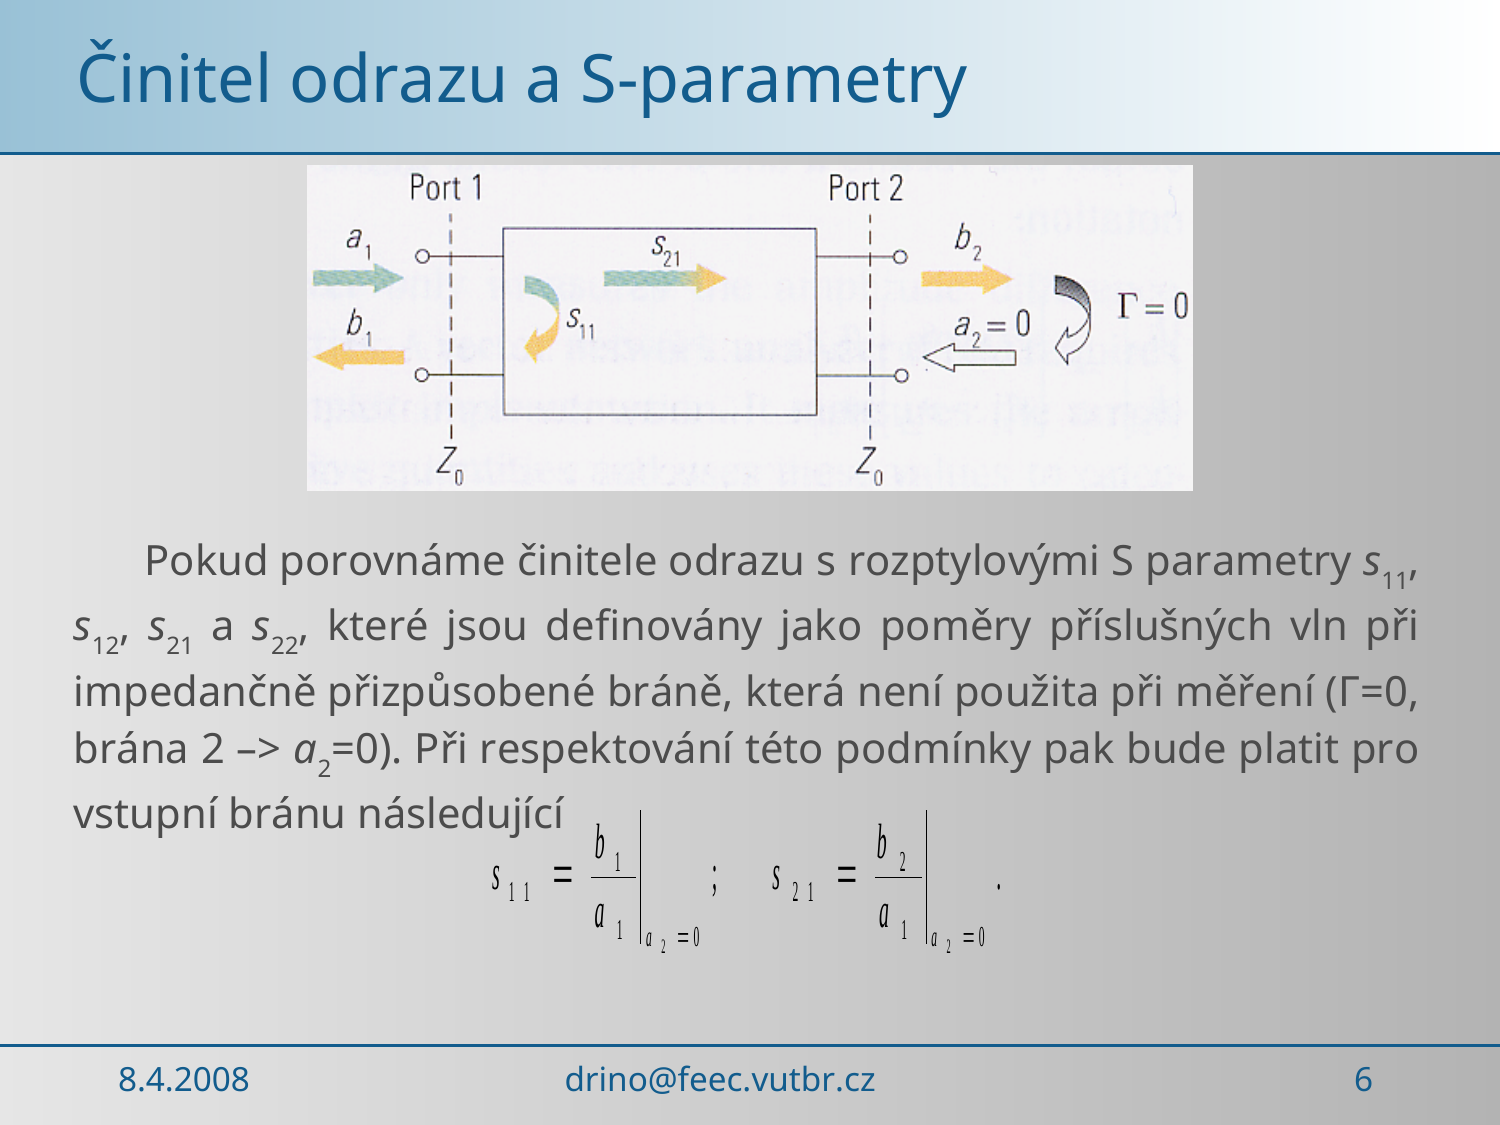

# Činitel odrazu a S-parametry
Pokud porovnáme činitele odrazu s rozptylovými S parametry s11, s12, s21 a s22, které jsou definovány jako poměry příslušných vln při impedančně přizpůsobené bráně, která není použita při měření (Γ=0, brána 2 –> a2=0). Při respektování této podmínky pak bude platit pro vstupní bránu následující
8.4.2008
drino@feec.vutbr.cz